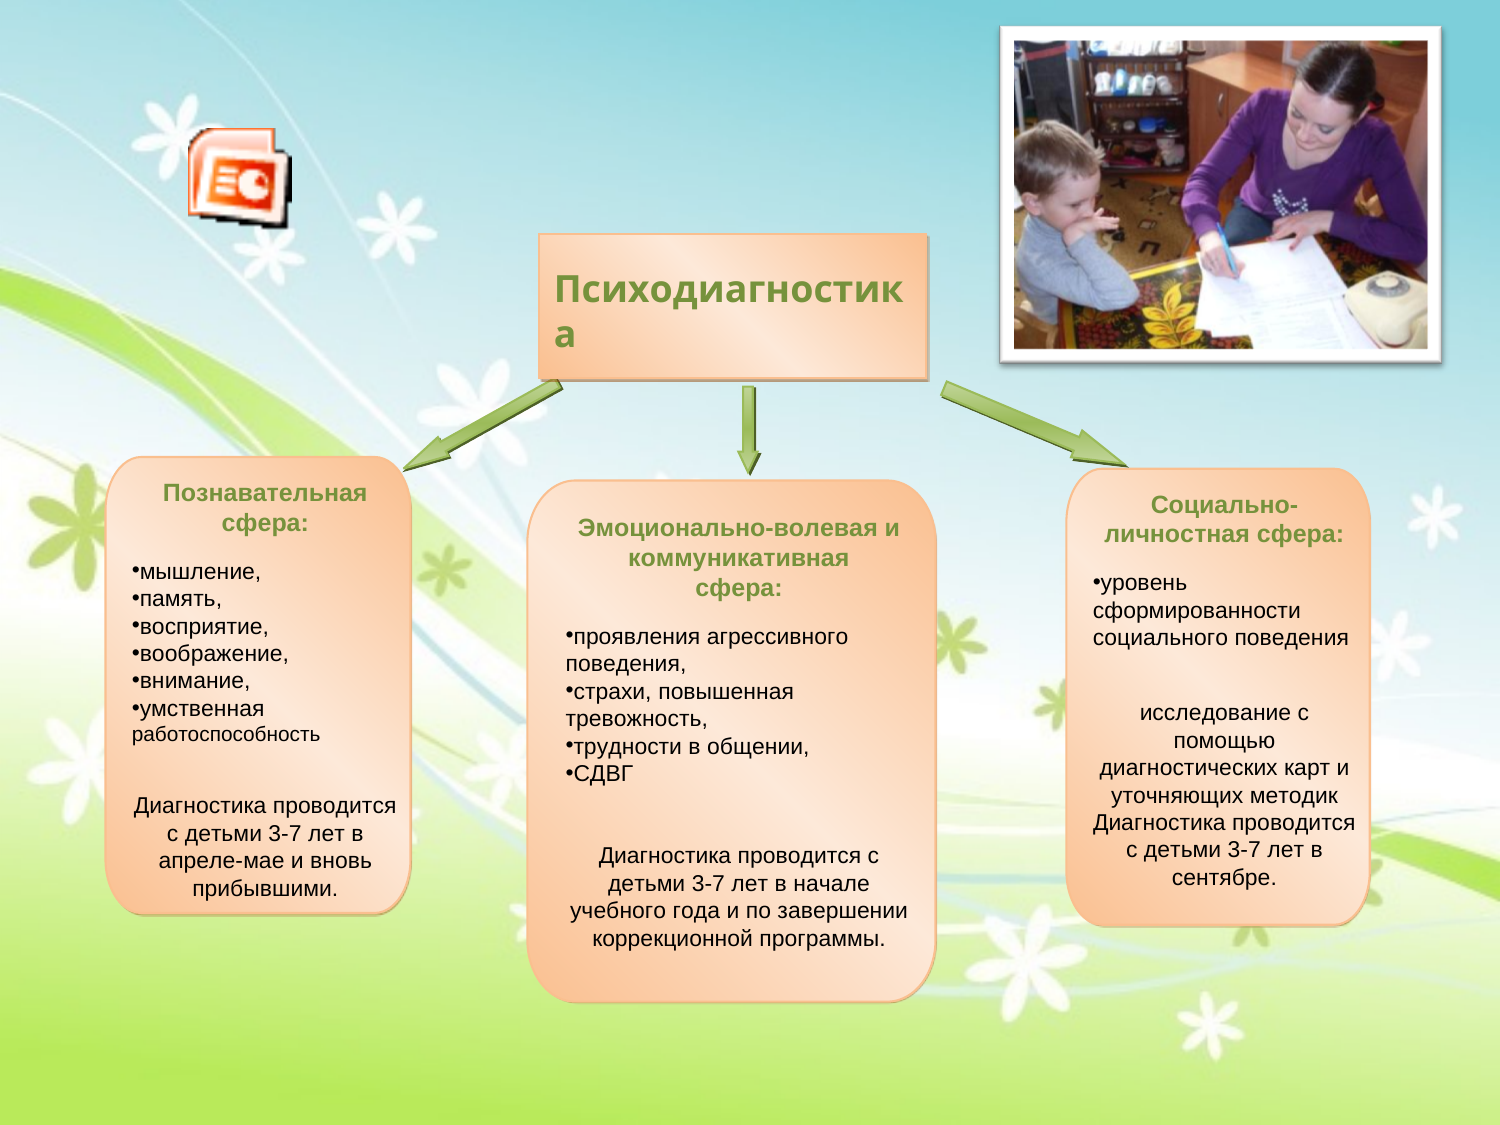

Психодиагностика
Познавательная сфера:
мышление,
память,
восприятие,
воображение,
внимание,
умственная работоспособность
Диагностика проводится с детьми 3-7 лет в апреле-мае и вновь прибывшими.
Социально-личностная сфера:
уровень сформированности социального поведения
исследование с помощью диагностических карт и уточняющих методик
Диагностика проводится с детьми 3-7 лет в сентябре.
Эмоционально-волевая и коммуникативная
сфера:
проявления агрессивного поведения,
страхи, повышенная тревожность,
трудности в общении,
СДВГ
Диагностика проводится с детьми 3-7 лет в начале учебного года и по завершении коррекционной программы.